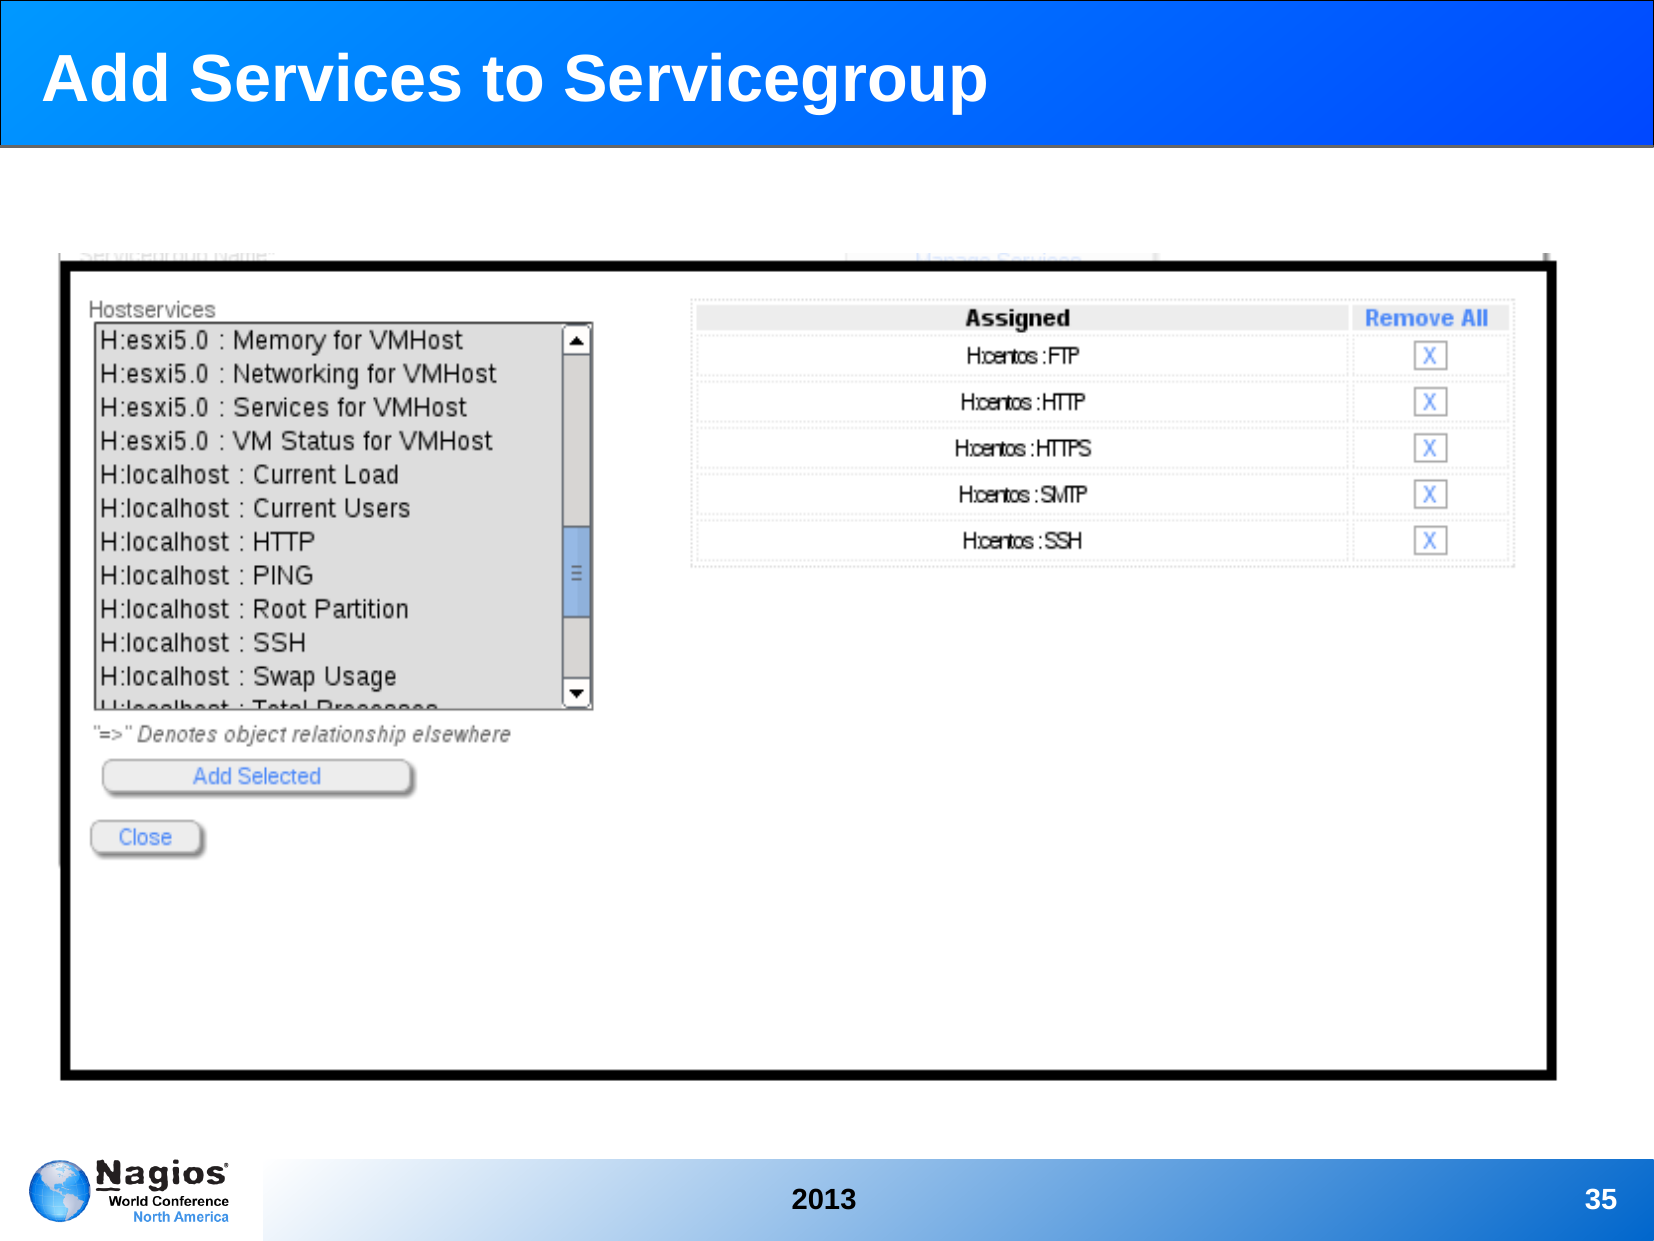

# Add Services to Servicegroup
2011
35